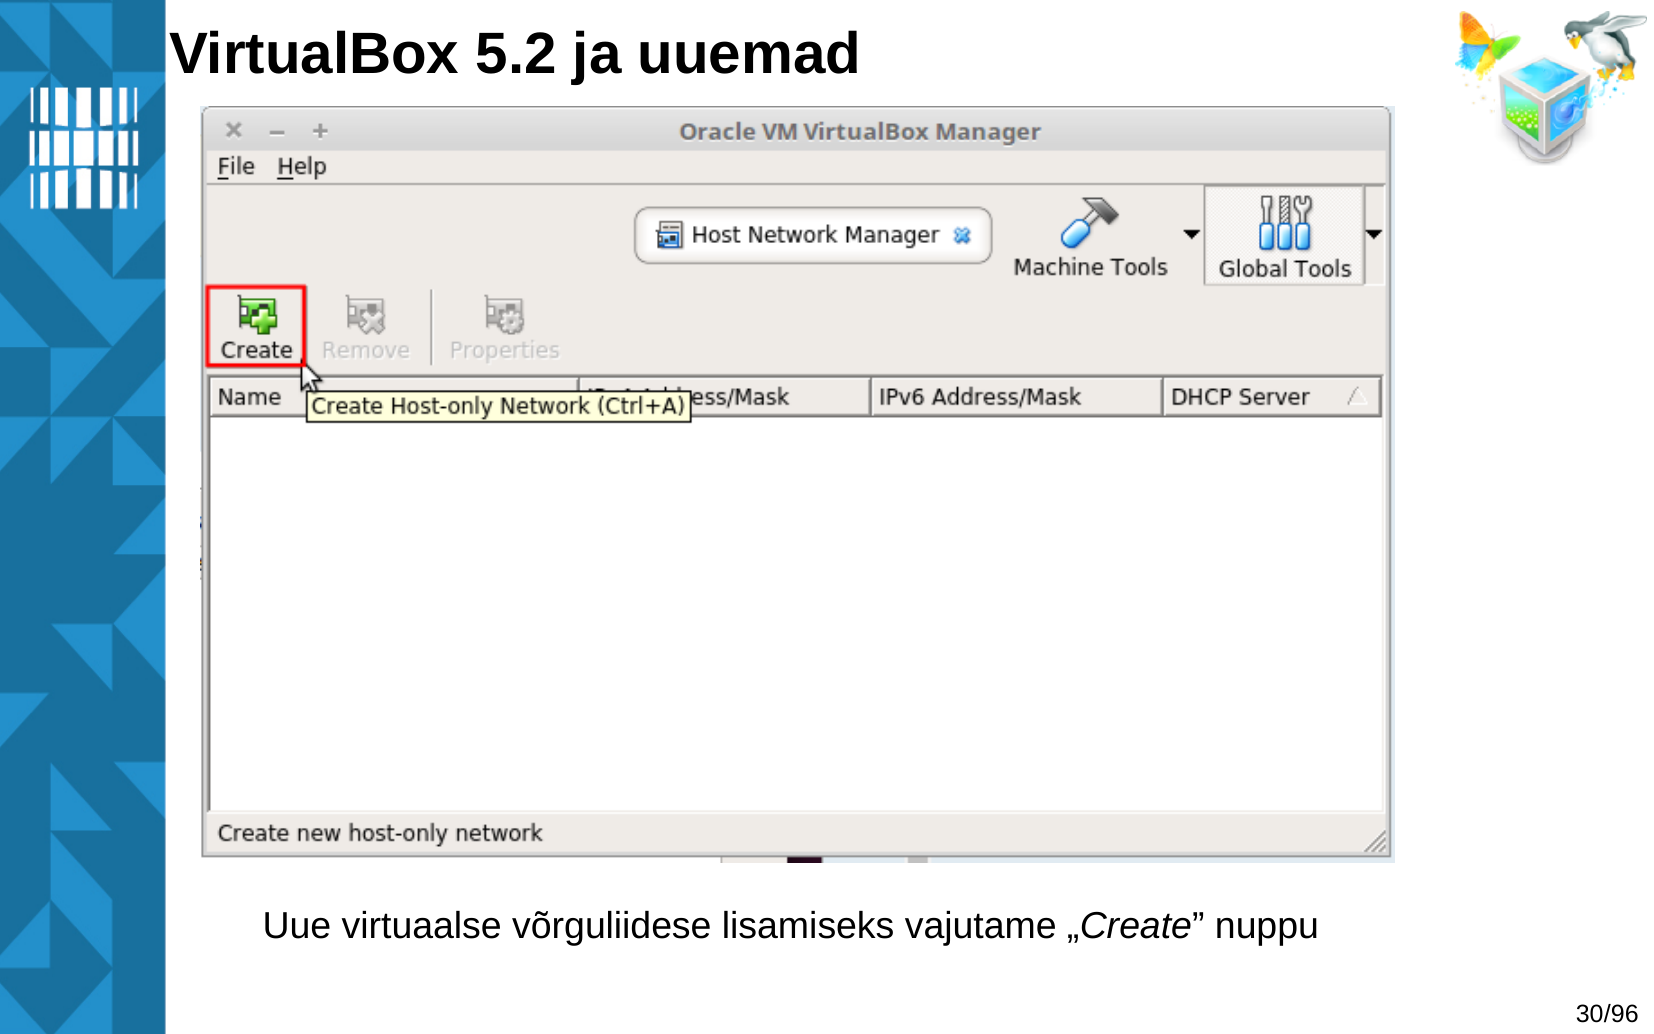

# VirtualBox 5.2 ja uuemad
Uue virtuaalse võrguliidese lisamiseks vajutame „Create” nuppu